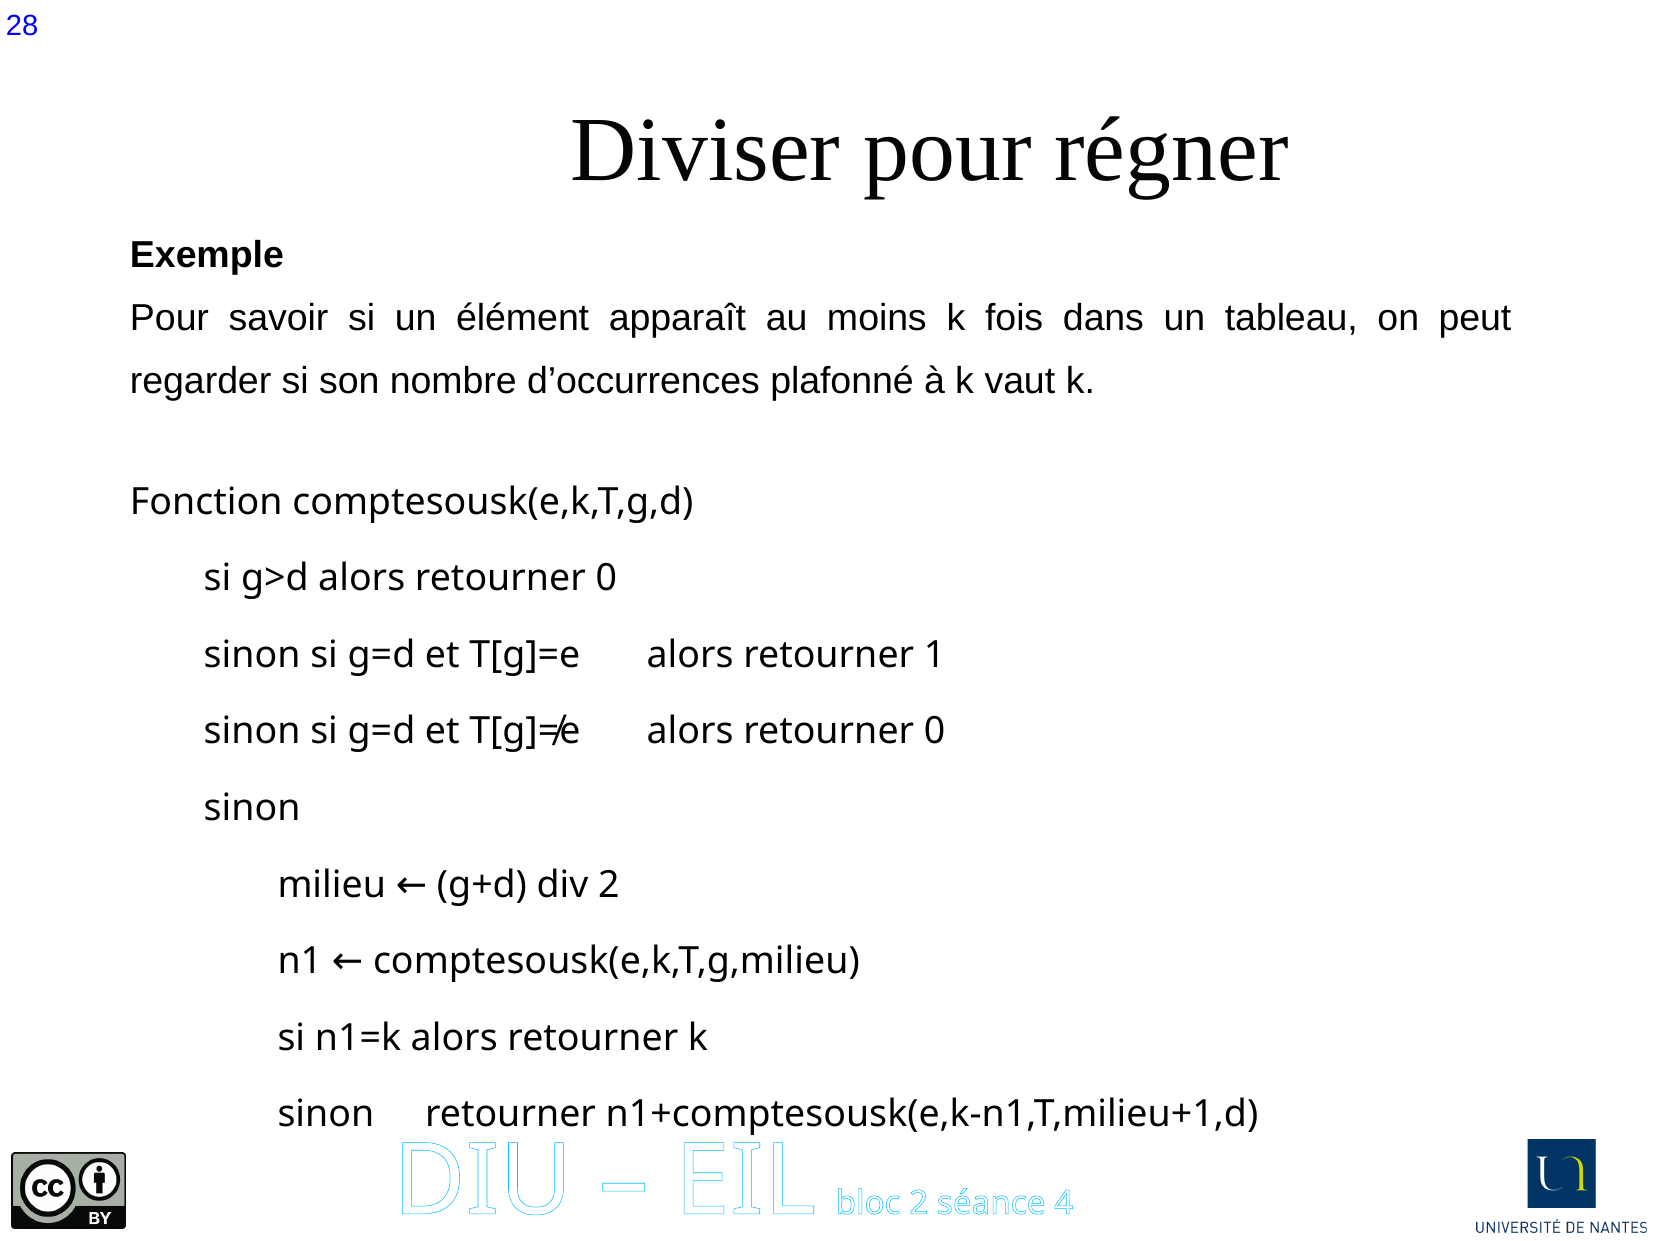

28
# Diviser pour régner
Exemple
Pour savoir si un élément apparaît au moins k fois dans un tableau, on peut regarder si son nombre d’occurrences plafonné à k vaut k.
Fonction comptesousk(e,k,T,g,d)
	si g>d alors retourner 0
	sinon si g=d et T[g]=e 	alors retourner 1
	sinon si g=d et T[g]≠e	alors retourner 0
	sinon
		milieu ← (g+d) div 2
		n1 ← comptesousk(e,k,T,g,milieu)
		si n1=k alors retourner k
		sinon	retourner n1+comptesousk(e,k-n1,T,milieu+1,d)